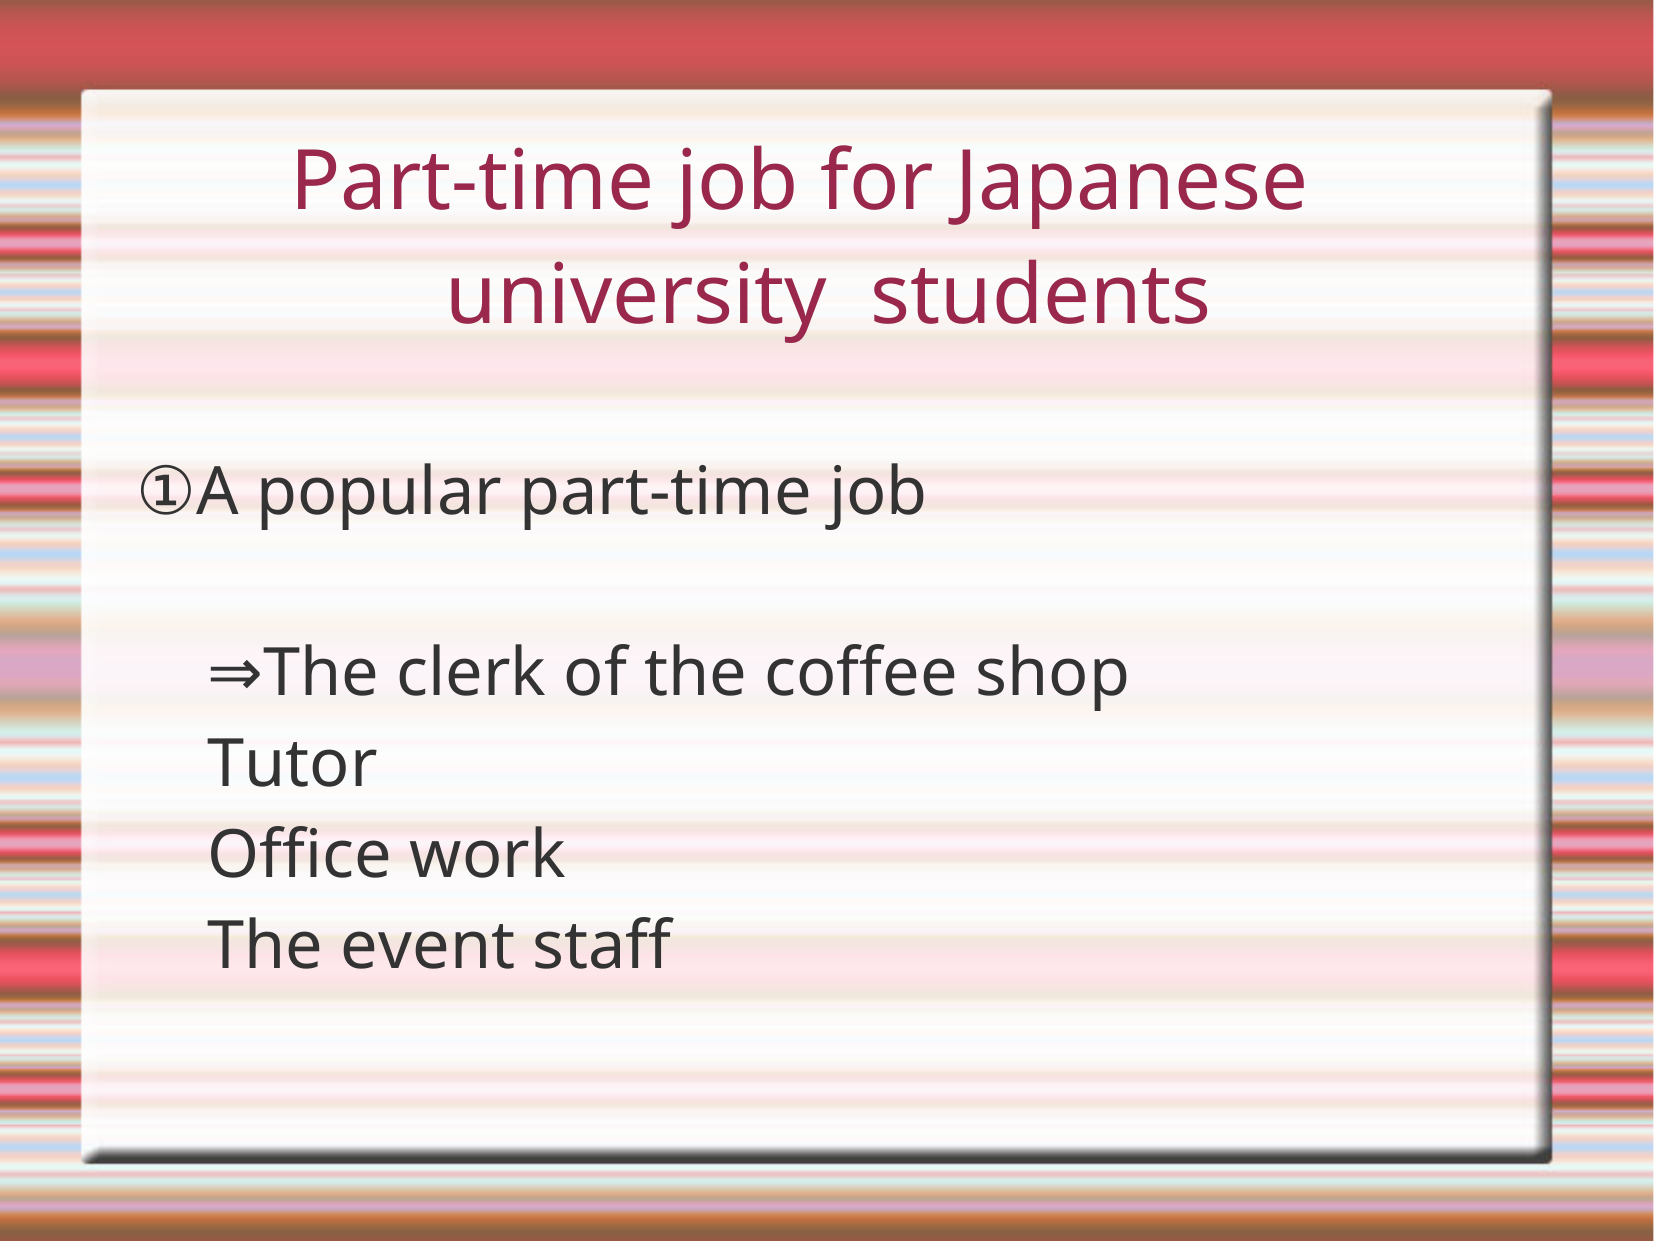

# Part-time job for Japanese university students
①A popular part-time job　　　　　　　　　　　　　　　　　　　　　　　　　 ⇒The clerk of the coffee shop　　　　　 Tutor　　　　　　　　　　　　　　　　 Office work　　　　　　　　　　　　　 The event staff